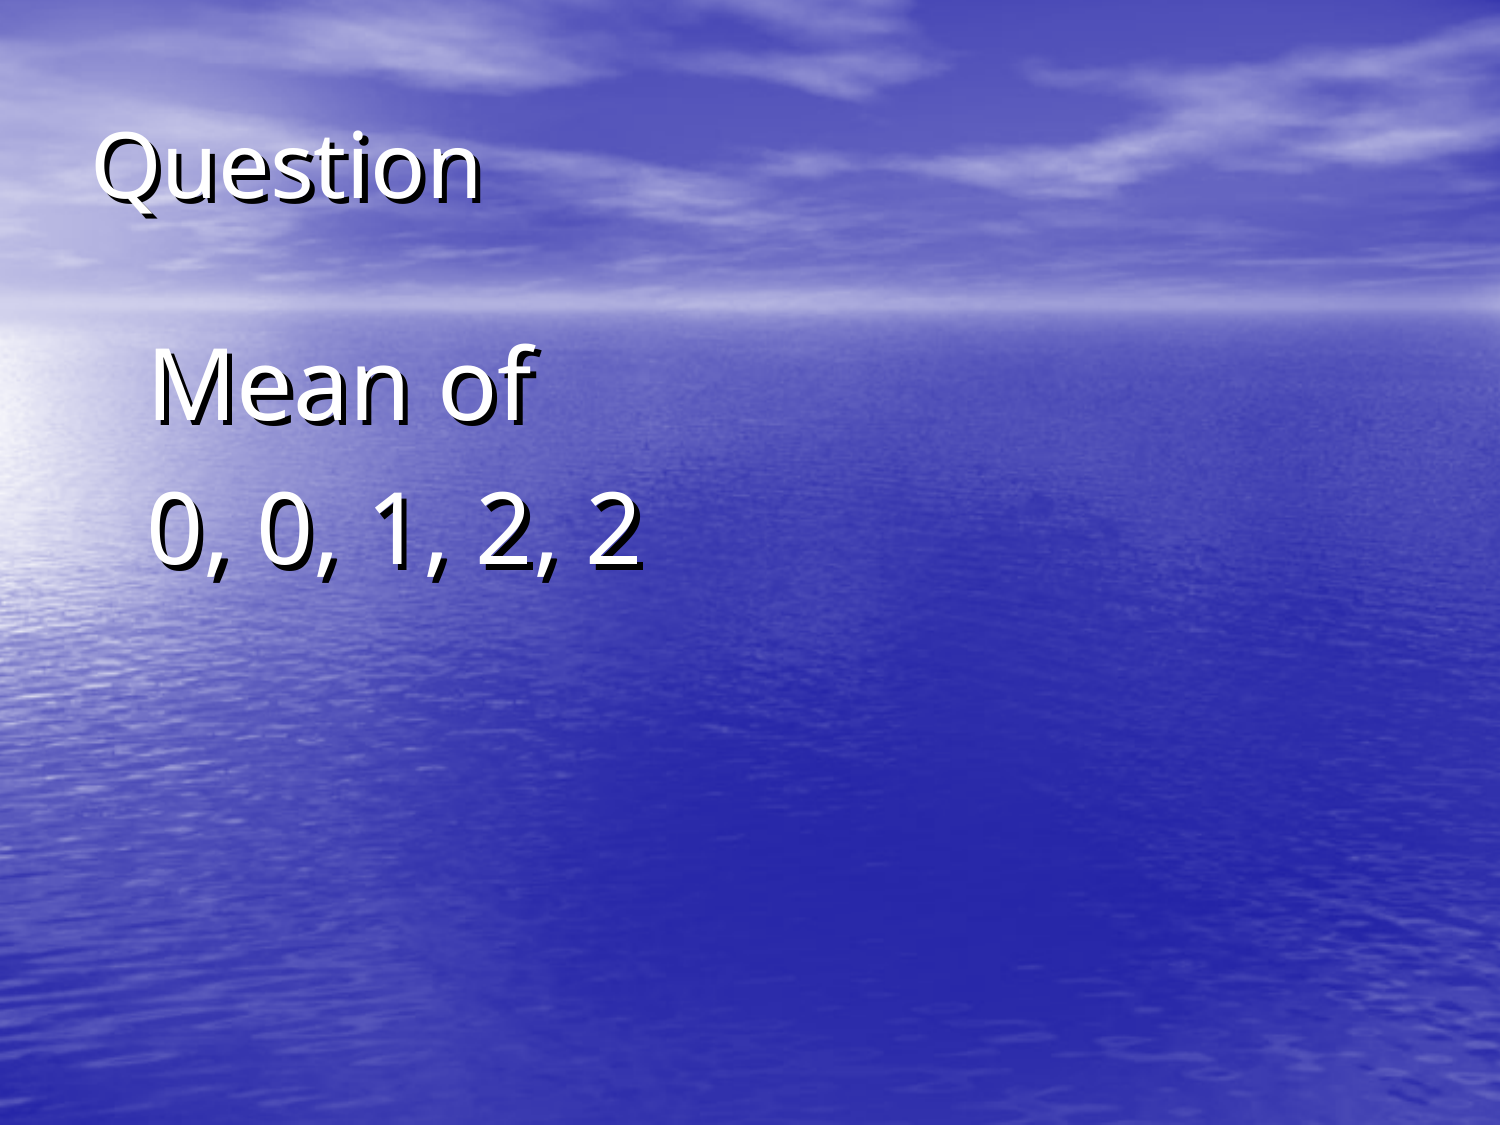

# Question
Mean of
0, 0, 1, 2, 2